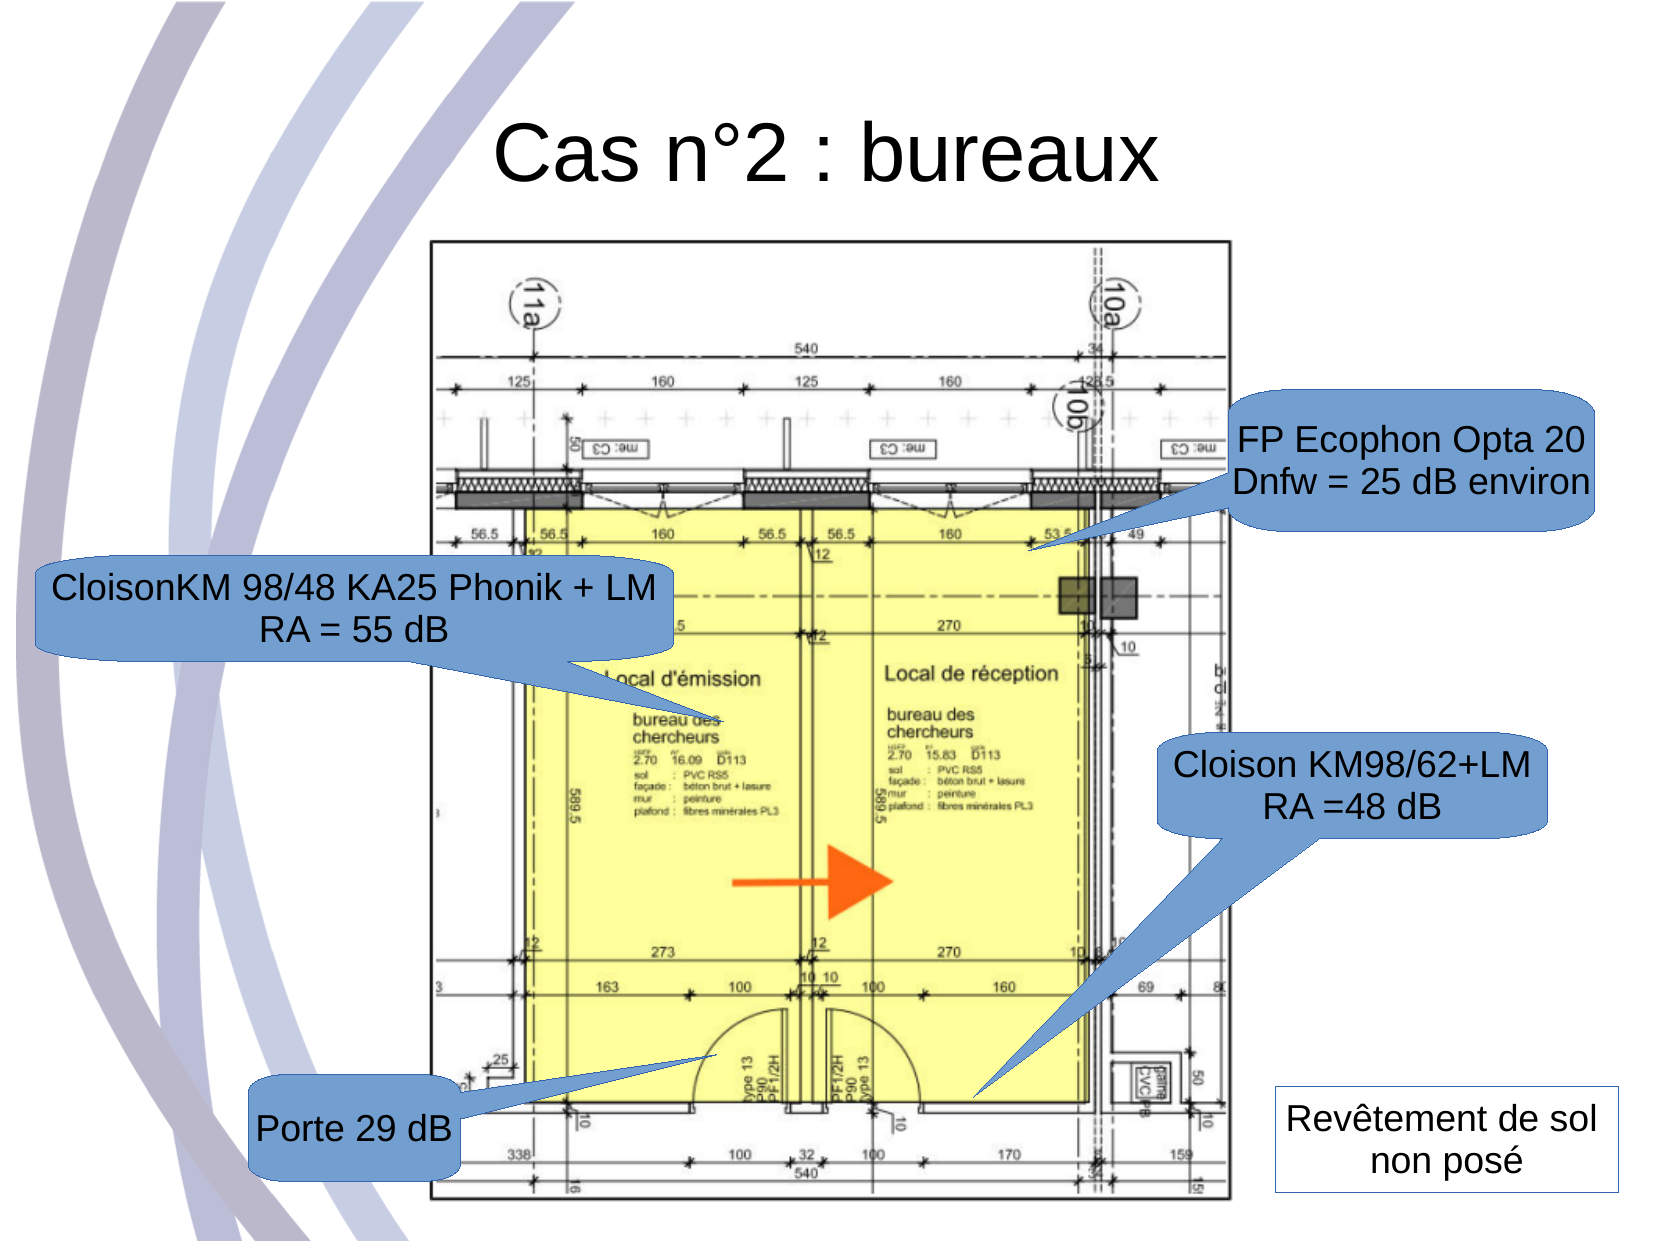

# Cas n°2 : bureaux
FP Ecophon Opta 20
Dnfw = 25 dB environ
CloisonKM 98/48 KA25 Phonik + LM
RA = 55 dB
Cloison KM98/62+LM
RA =48 dB
Porte 29 dB
Revêtement de sol
non posé